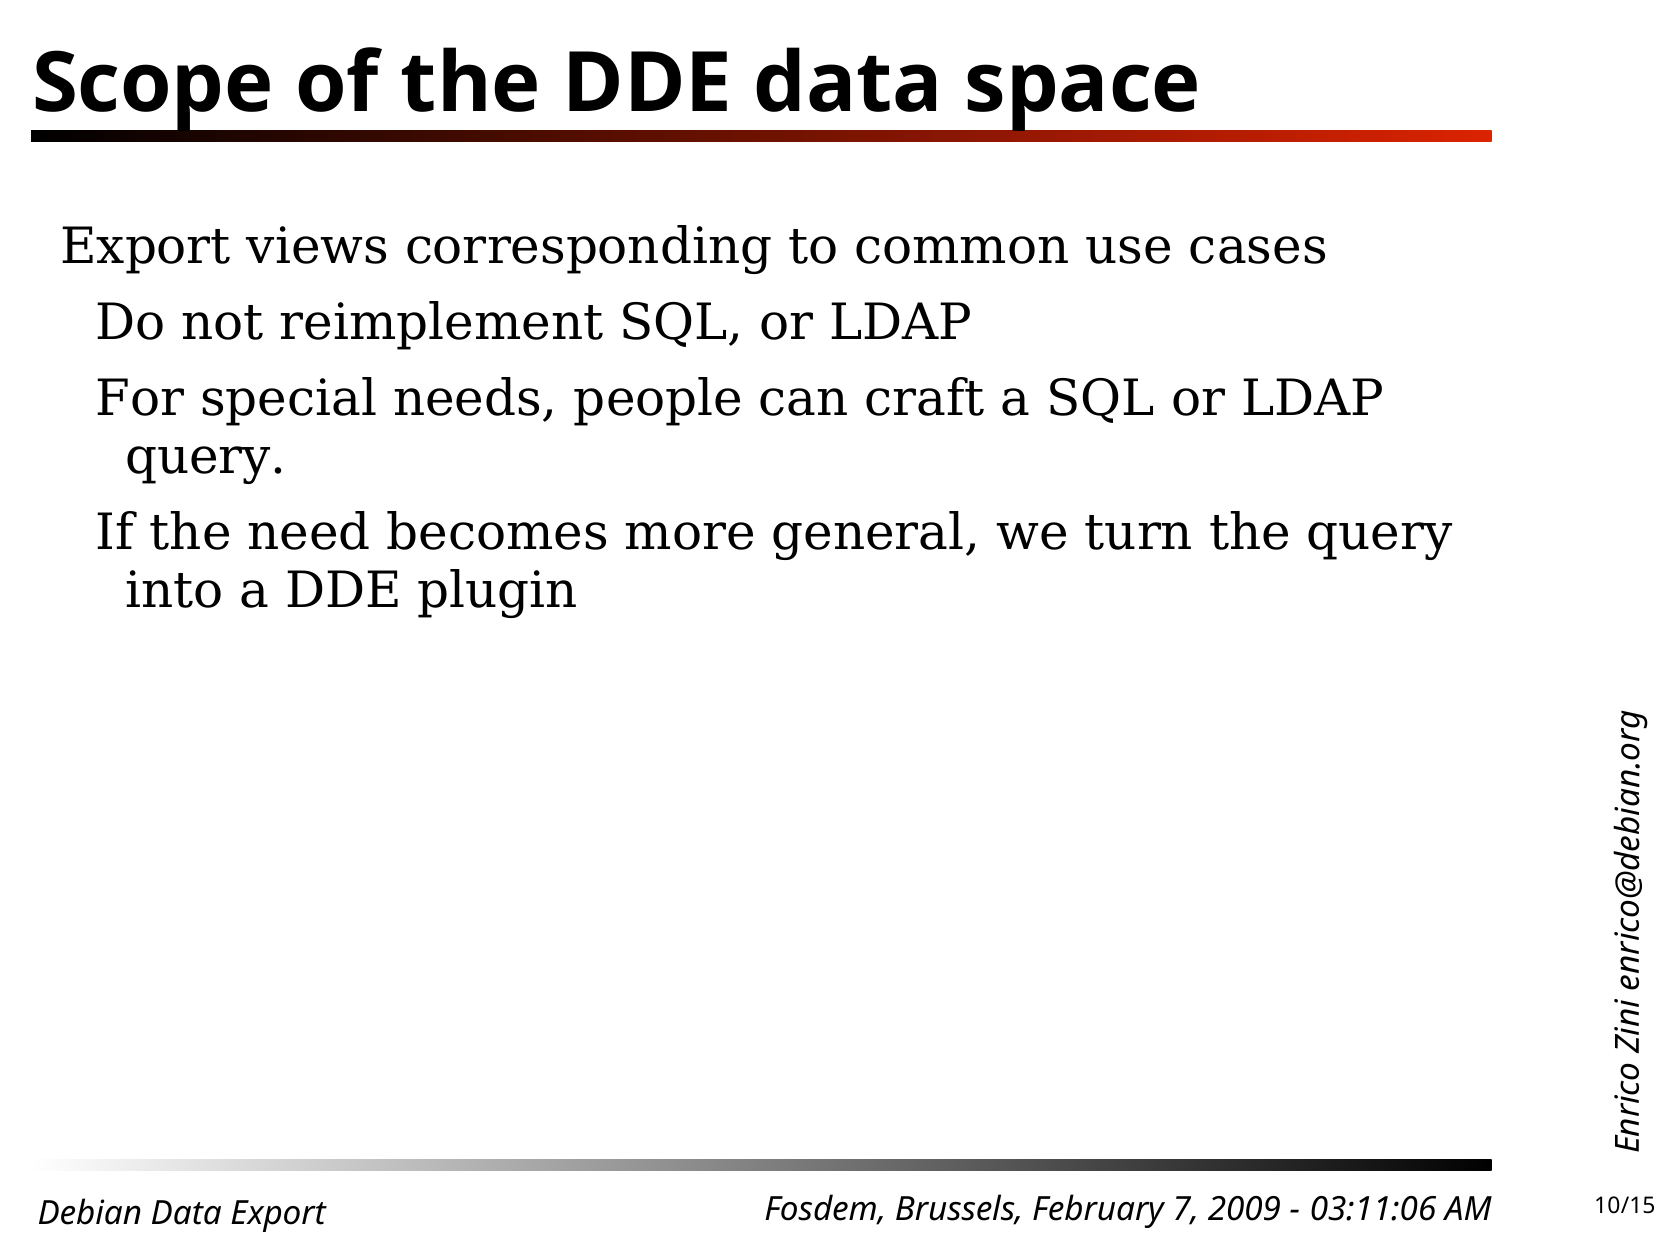

Scope of the DDE data space
Export views corresponding to common use cases
Do not reimplement SQL, or LDAP
For special needs, people can craft a SQL or LDAP query.
If the need becomes more general, we turn the query into a DDE plugin